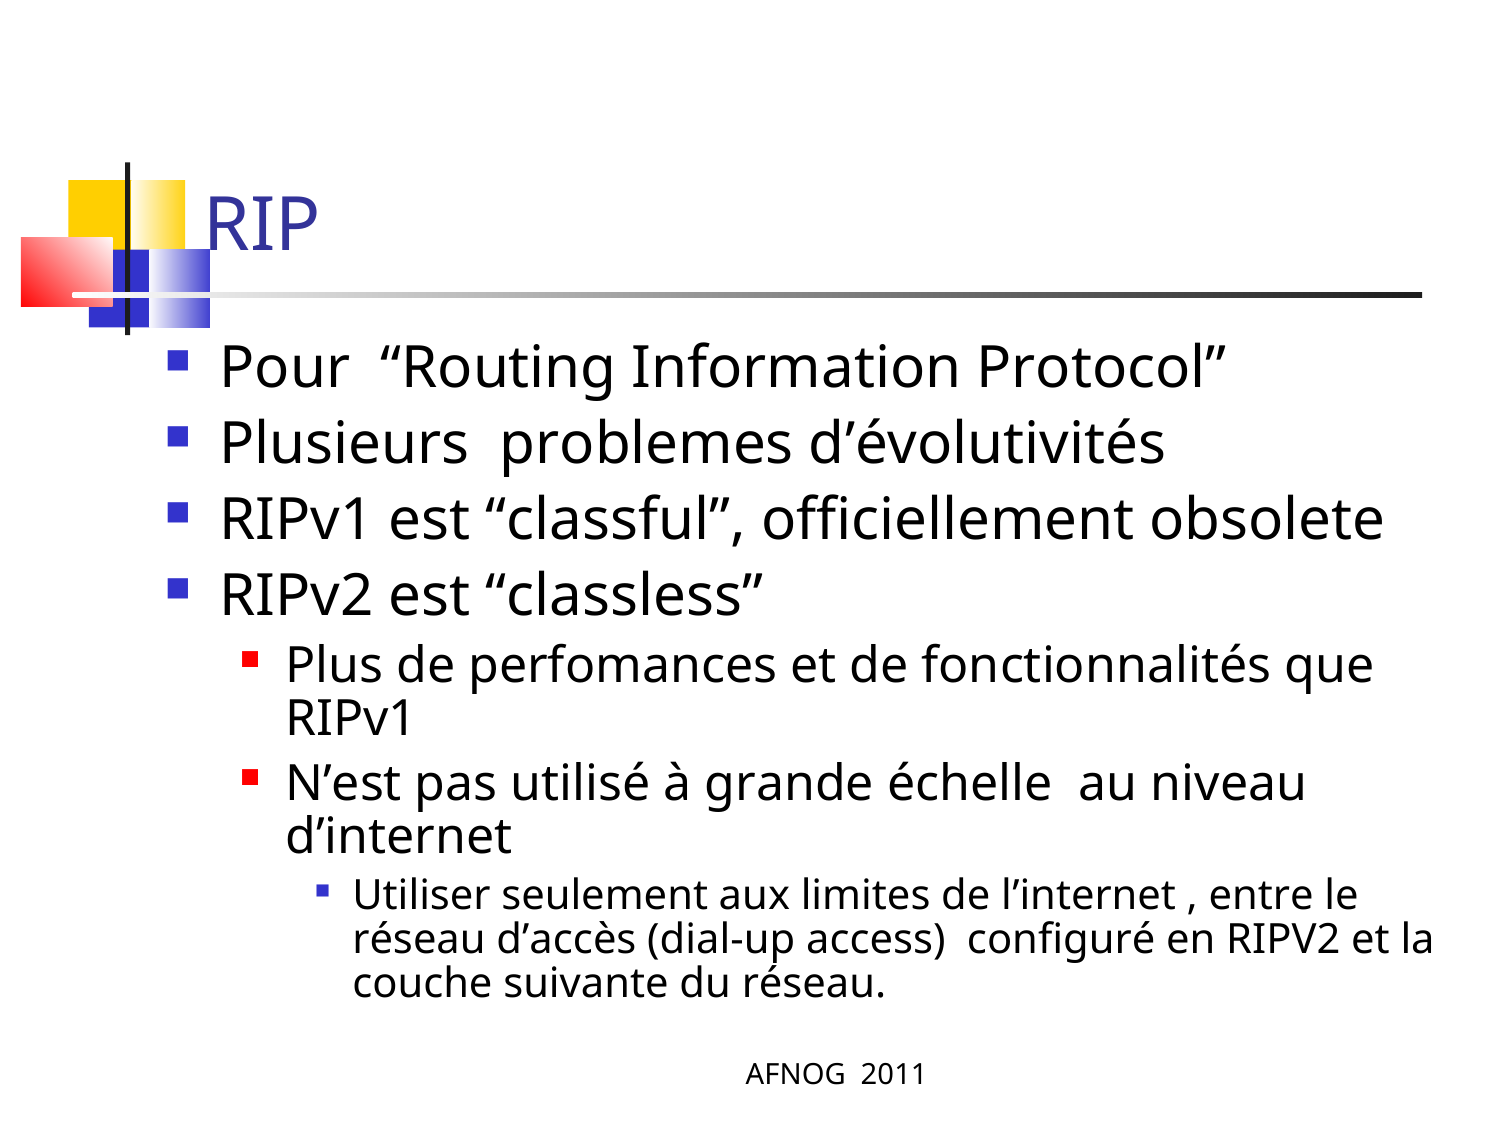

# RIP
Pour “Routing Information Protocol”
Plusieurs problemes d’évolutivités
RIPv1 est “classful”, officiellement obsolete
RIPv2 est “classless”
Plus de perfomances et de fonctionnalités que RIPv1
N’est pas utilisé à grande échelle au niveau d’internet
Utiliser seulement aux limites de l’internet , entre le réseau d’accès (dial-up access) configuré en RIPV2 et la couche suivante du réseau.
AFNOG 2011